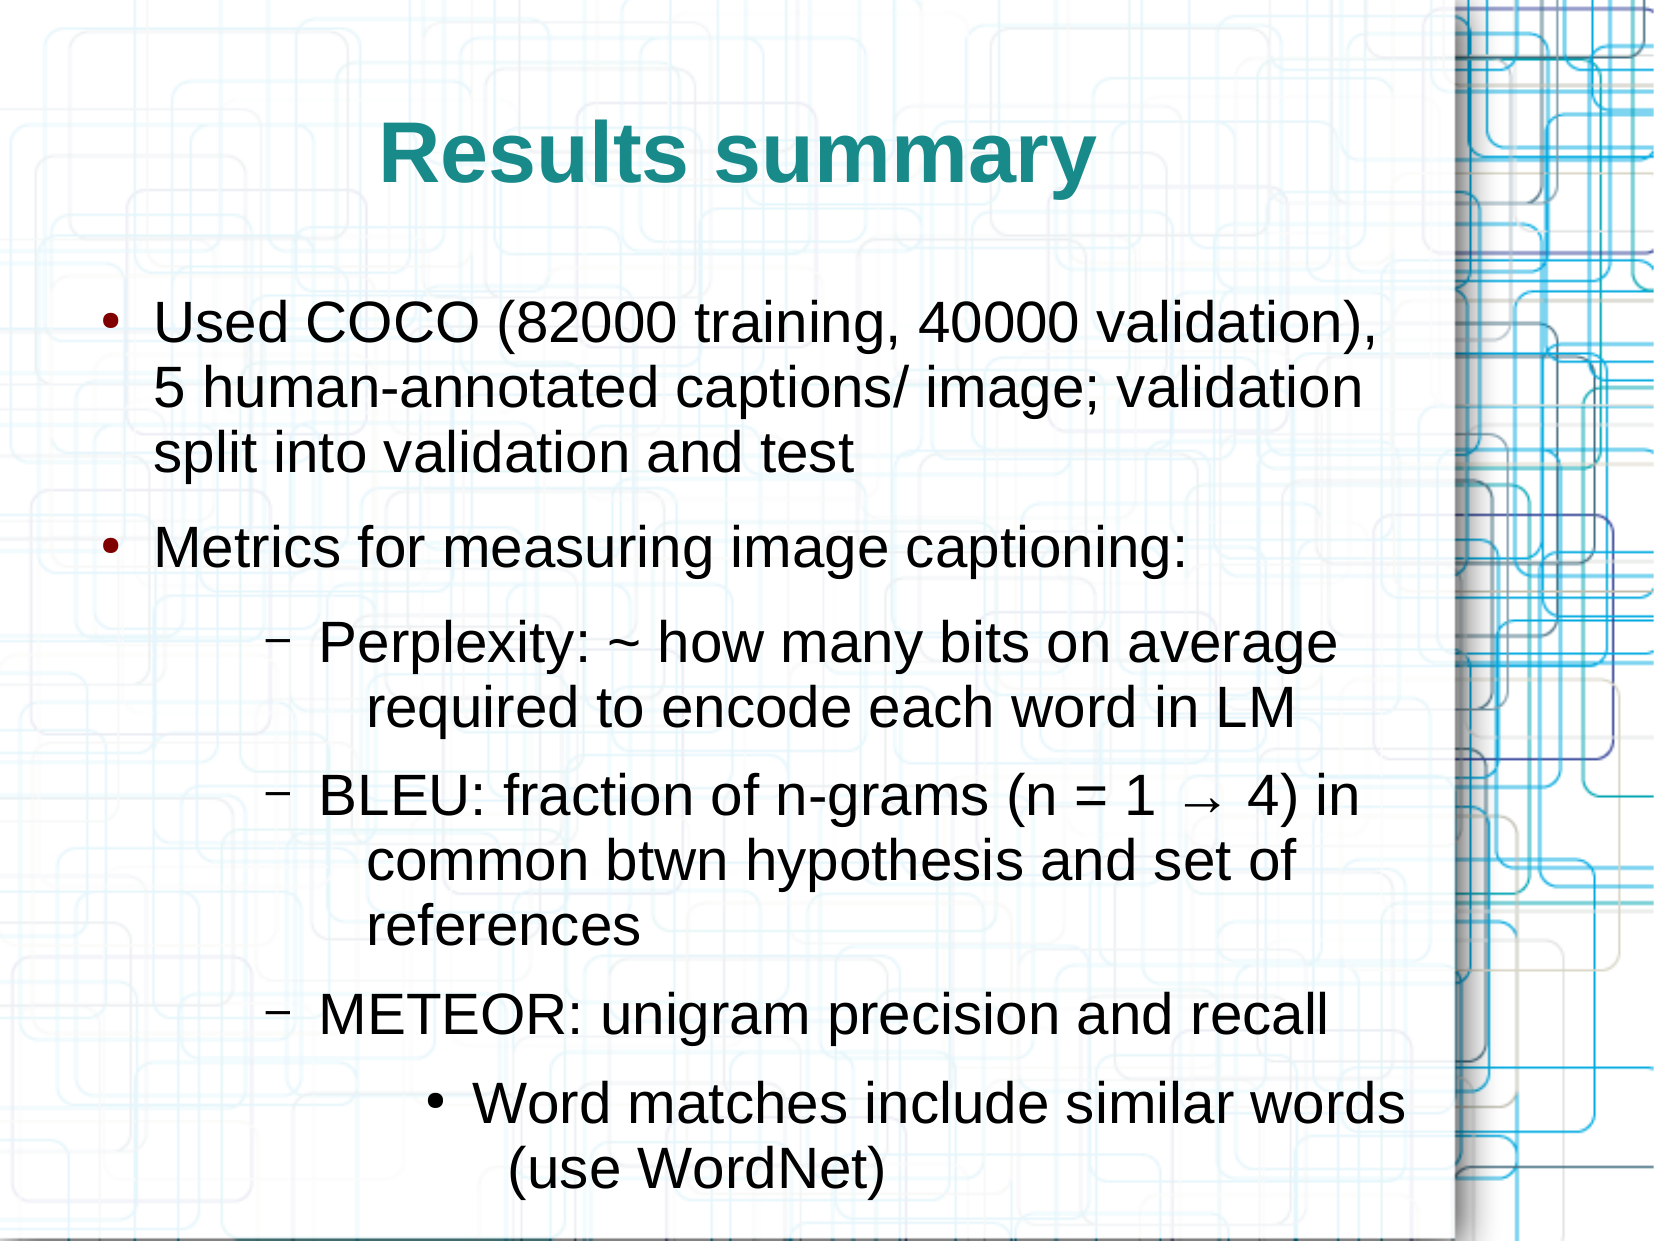

# Results summary
Used COCO (82000 training, 40000 validation), 5 human-annotated captions/ image; validation split into validation and test
Metrics for measuring image captioning:
Perplexity: ~ how many bits on average required to encode each word in LM
BLEU: fraction of n-grams (n = 1 → 4) in common btwn hypothesis and set of references
METEOR: unigram precision and recall
Word matches include similar words (use WordNet)